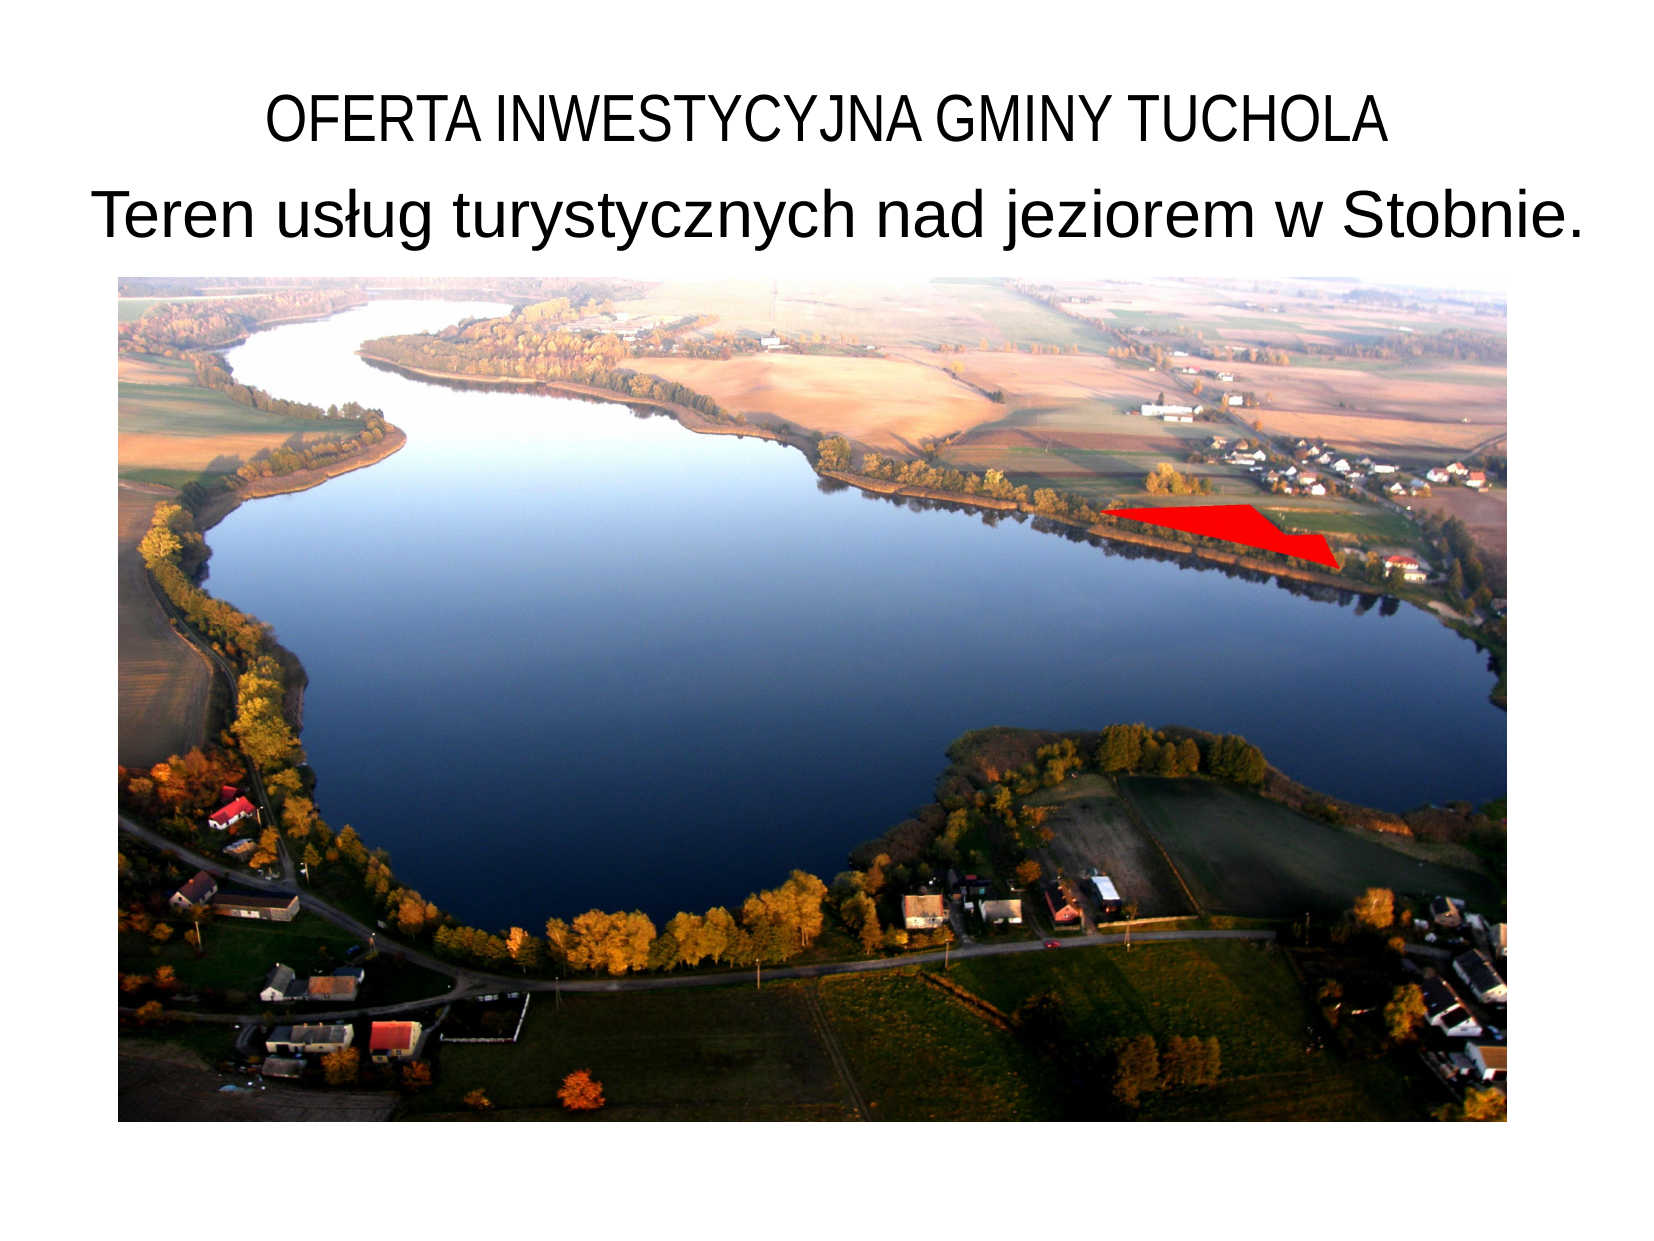

# OFERTA INWESTYCYJNA GMINY TUCHOLA
Teren usług turystycznych nad jeziorem w Stobnie.